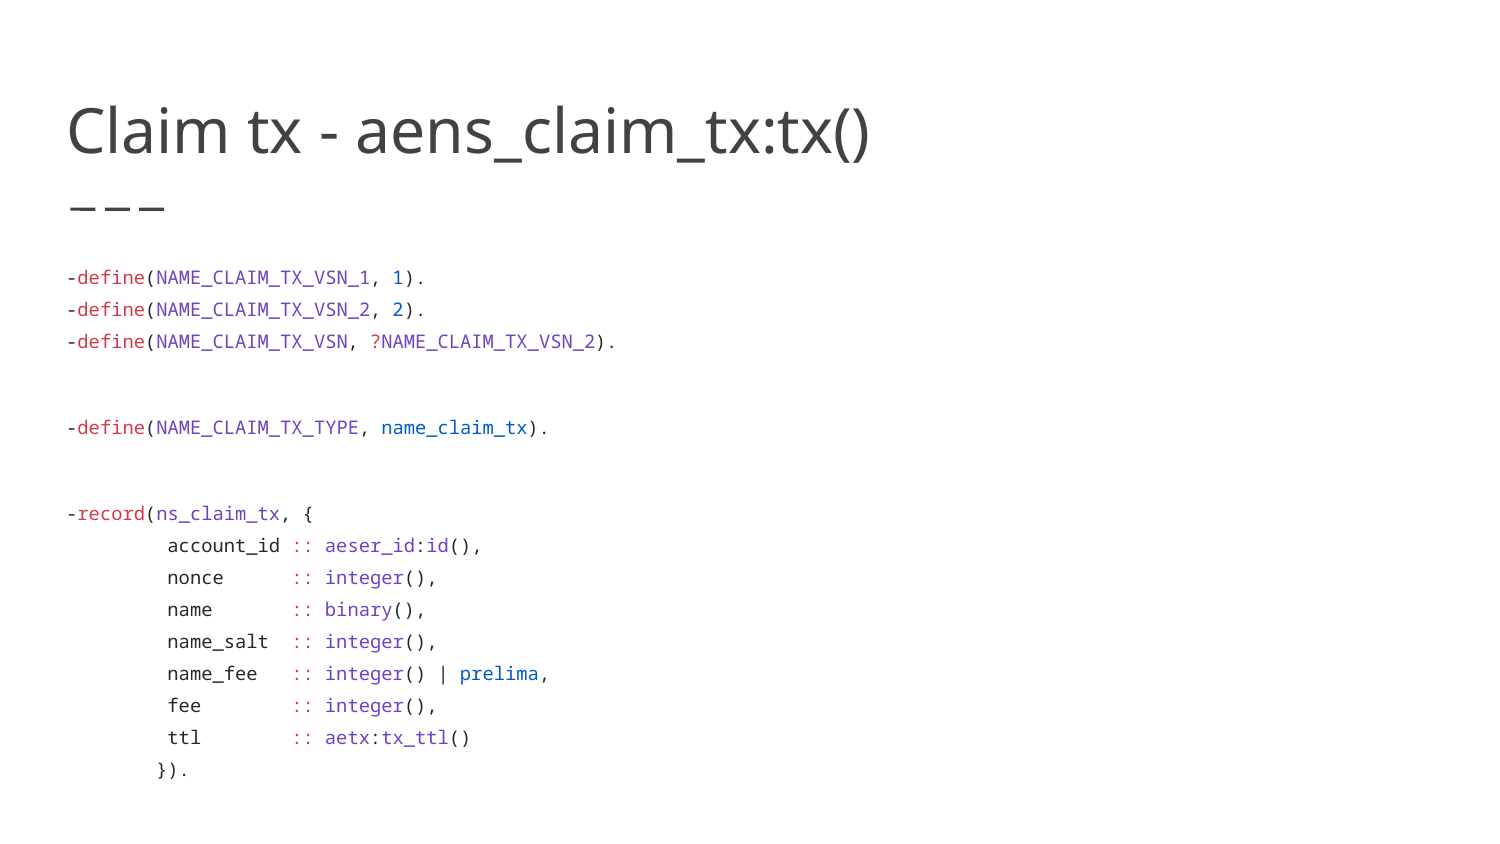

# Claim tx - aens_claim_tx:tx()
-define(NAME_CLAIM_TX_VSN_1, 1).
-define(NAME_CLAIM_TX_VSN_2, 2).
-define(NAME_CLAIM_TX_VSN, ?NAME_CLAIM_TX_VSN_2).
-define(NAME_CLAIM_TX_TYPE, name_claim_tx).
-record(ns_claim_tx, {
 account_id :: aeser_id:id(),
 nonce :: integer(),
 name :: binary(),
 name_salt :: integer(),
 name_fee :: integer() | prelima,
 fee :: integer(),
 ttl :: aetx:tx_ttl()
 }).